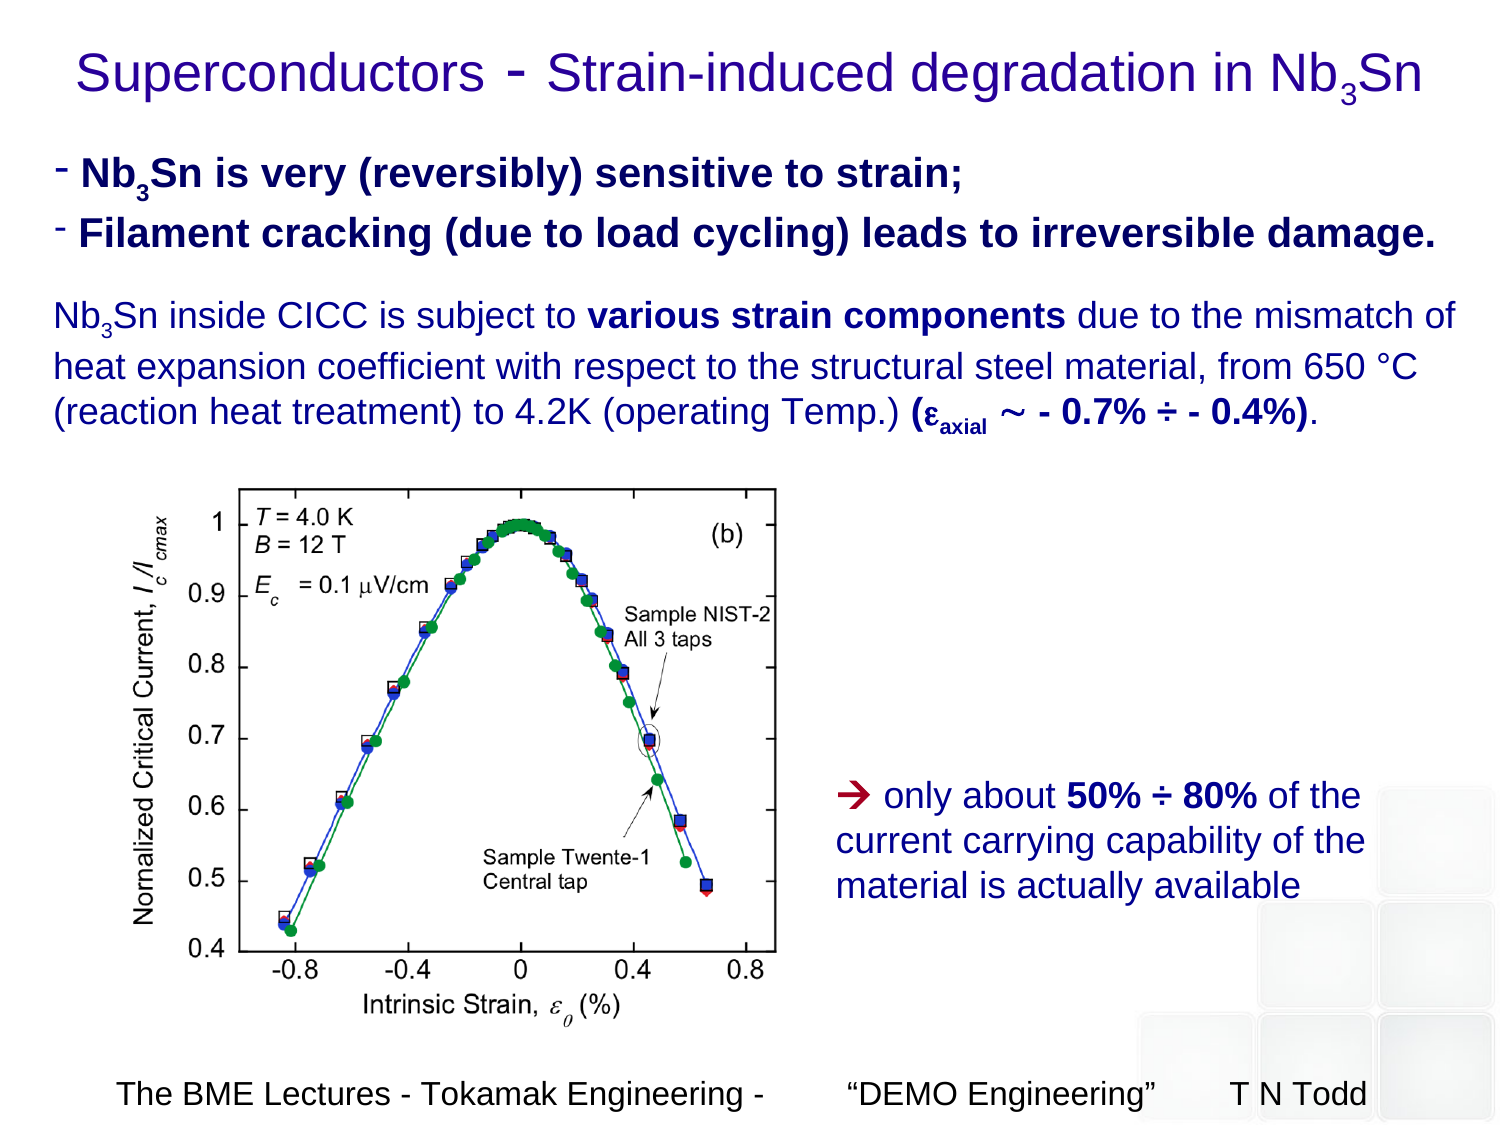

Superconductors - Strain-induced degradation in Nb3Sn
 Nb3Sn is very (reversibly) sensitive to strain;
 Filament cracking (due to load cycling) leads to irreversible damage.
Nb3Sn inside CICC is subject to various strain components due to the mismatch of heat expansion coefficient with respect to the structural steel material, from 650 °C (reaction heat treatment) to 4.2K (operating Temp.) (axial  - 0.7% ÷ - 0.4%).
 only about 50% ÷ 80% of the current carrying capability of the material is actually available